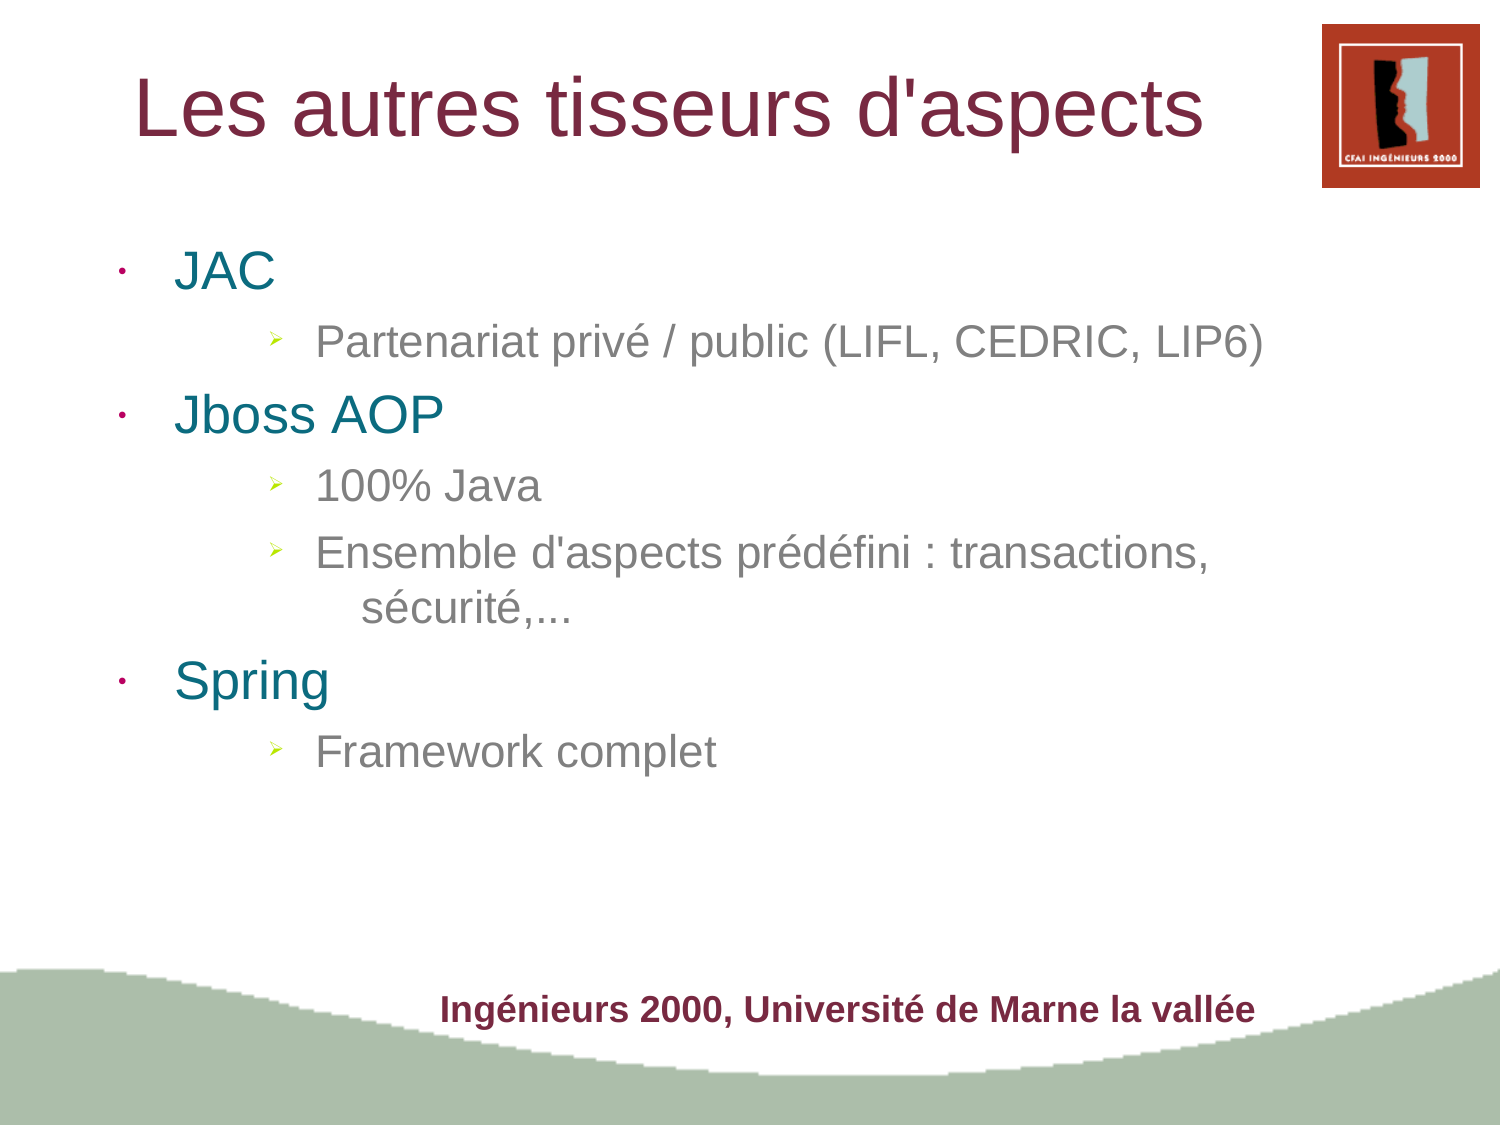

# Les autres tisseurs d'aspects
JAC
Partenariat privé / public (LIFL, CEDRIC, LIP6)
Jboss AOP
100% Java
Ensemble d'aspects prédéfini : transactions, sécurité,...
Spring
Framework complet